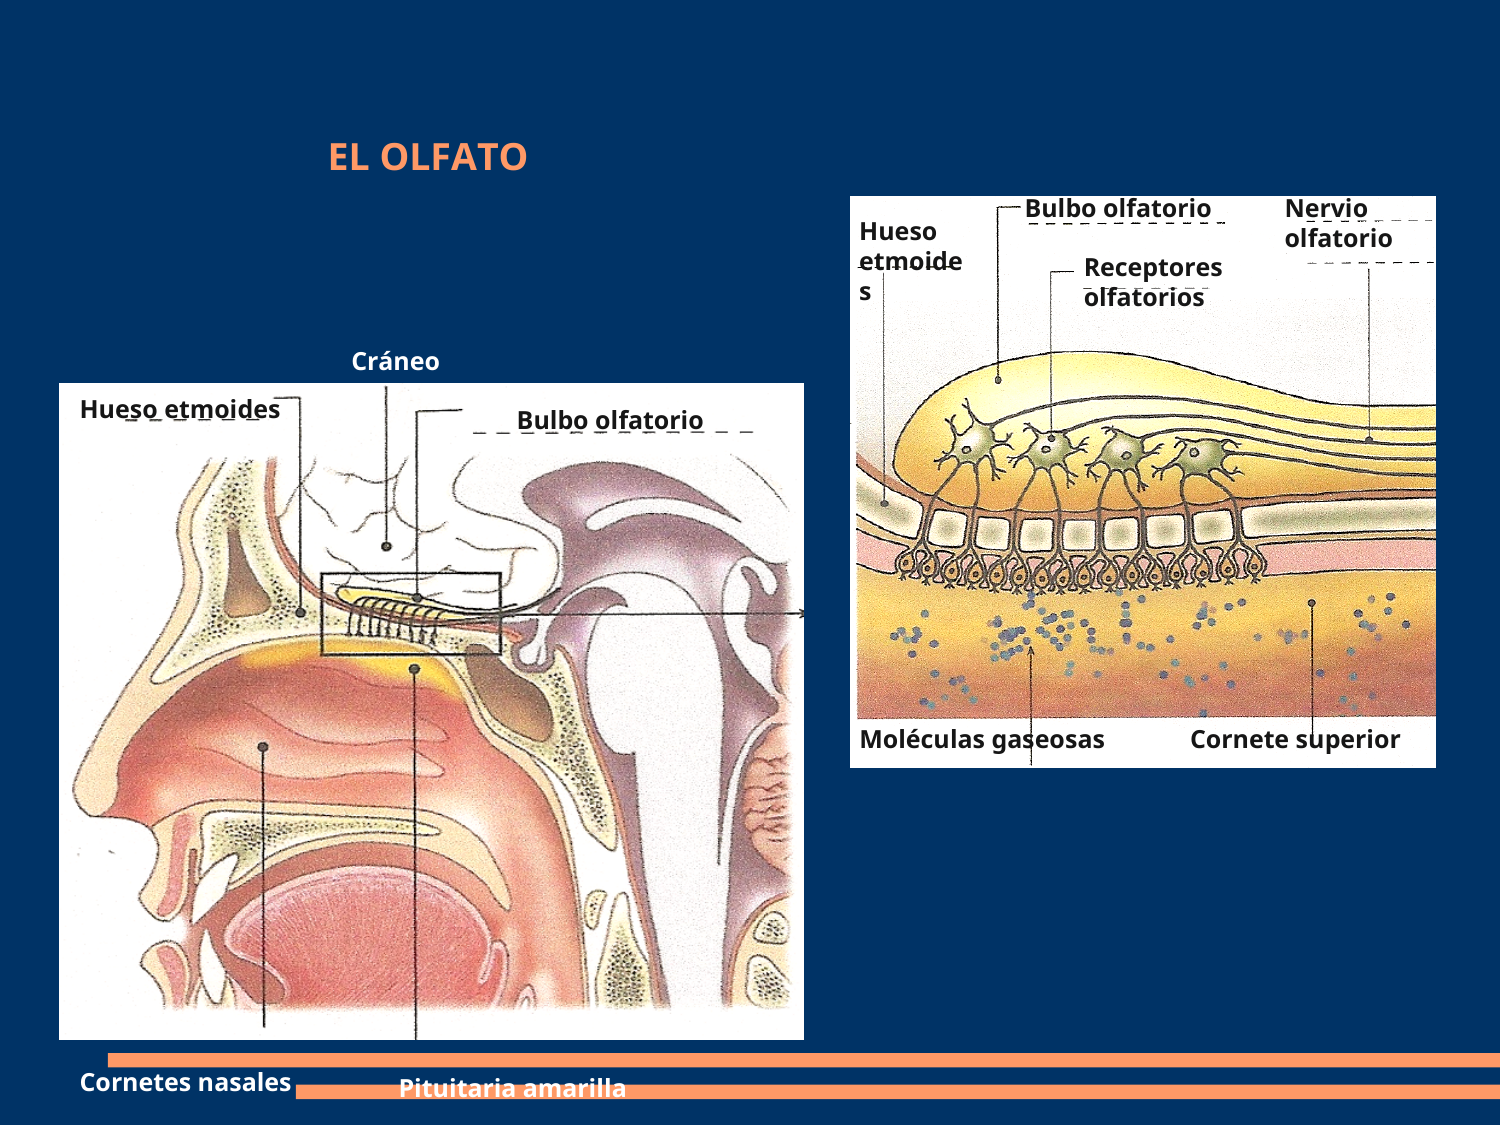

EL OLFATO
Bulbo olfatorio
Nervio
olfatorio
Hueso
etmoides
Receptores olfatorios
Cráneo
Hueso etmoides
Bulbo olfatorio
Moléculas gaseosas
Cornete superior
Cornetes nasales
Pituitaria amarilla